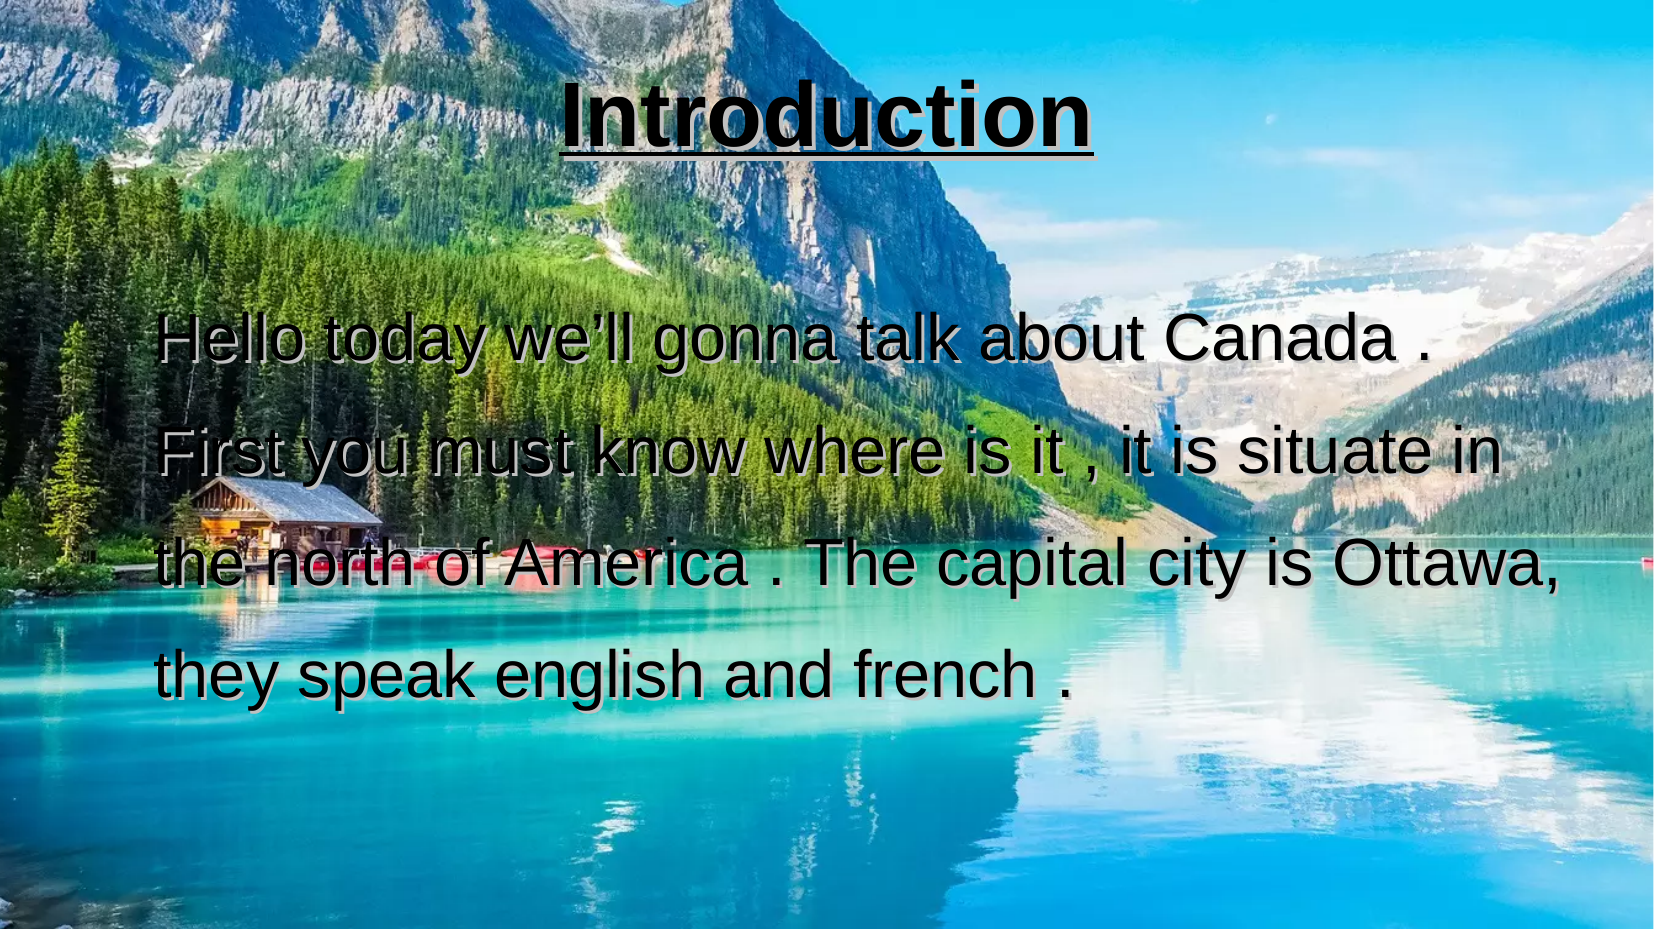

# Introduction
Hello today we’ll gonna talk about Canada . First you must know where is it , it is situate in the north of America . The capital city is Ottawa, they speak english and french .